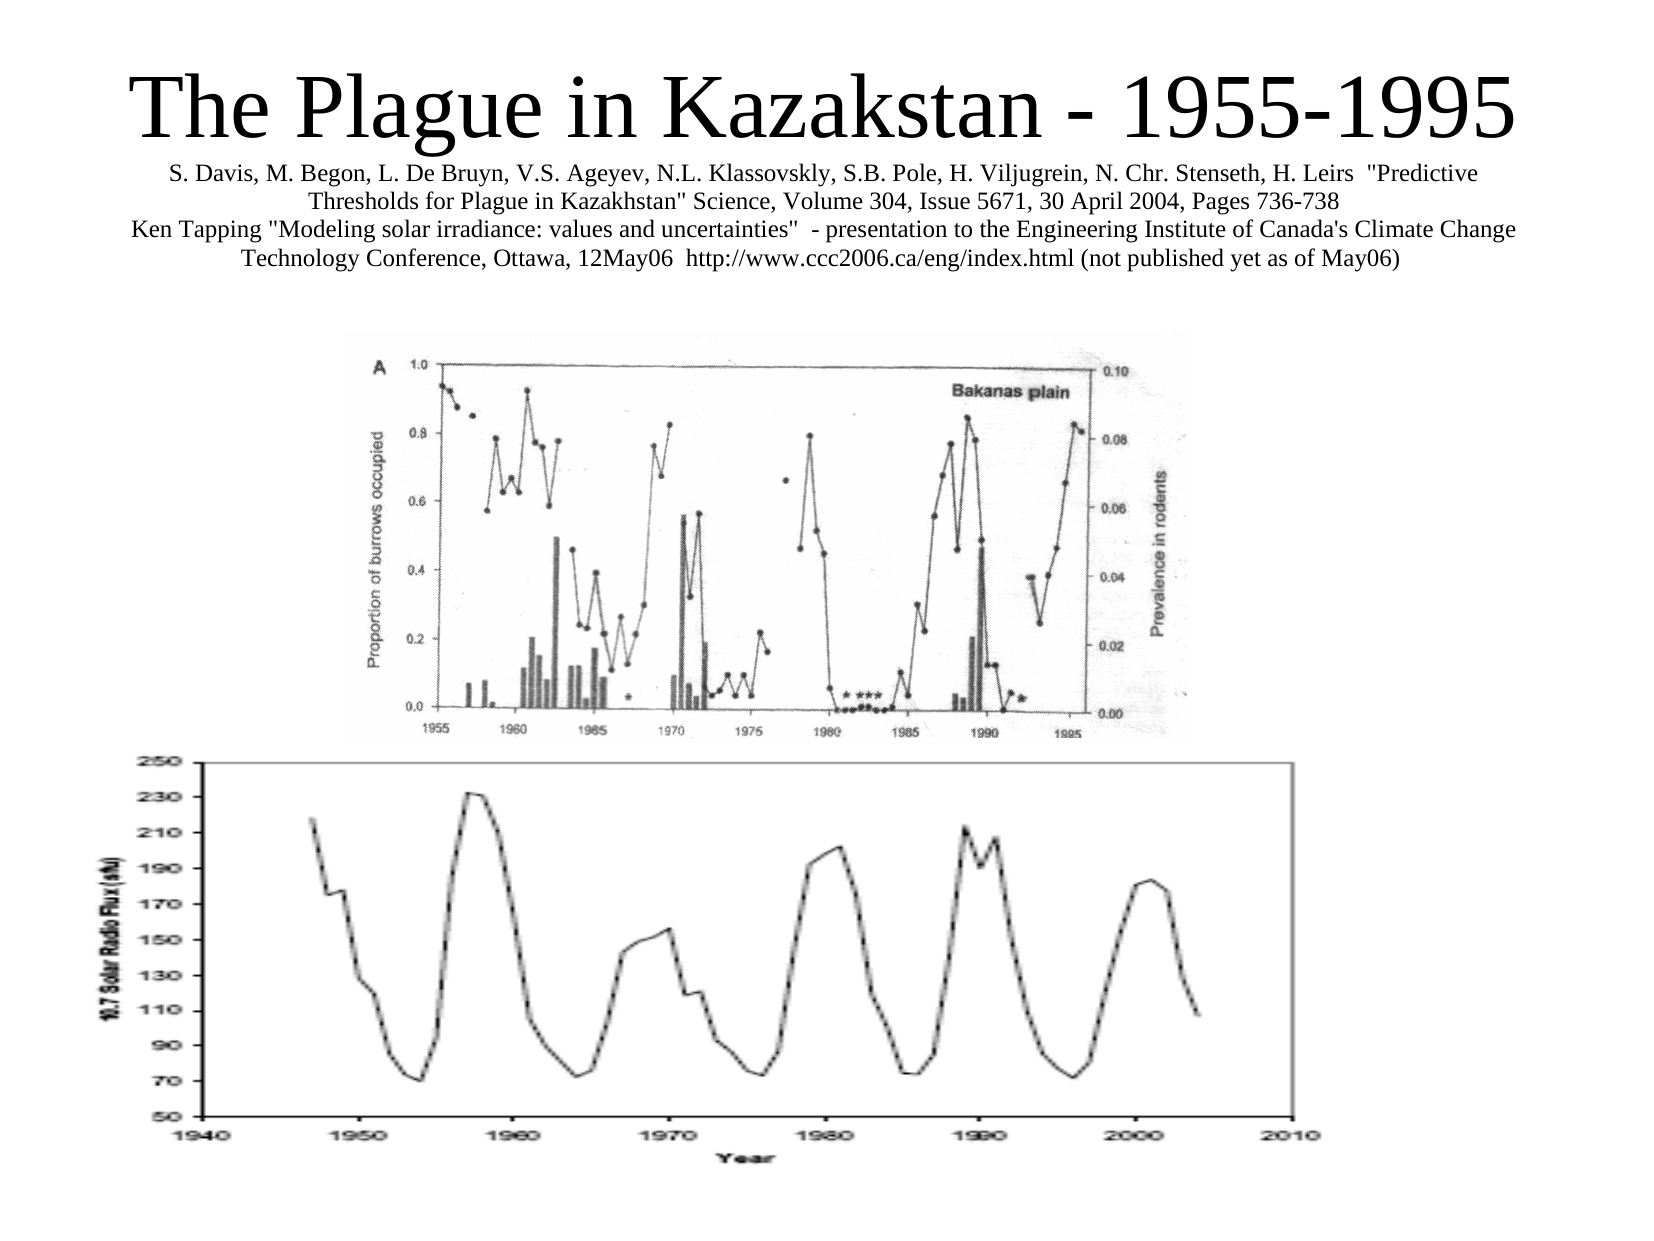

# The Plague in Kazakstan - 1955-1995 S. Davis, M. Begon, L. De Bruyn, V.S. Ageyev, N.L. Klassovskly, S.B. Pole, H. Viljugrein, N. Chr. Stenseth, H. Leirs "Predictive Thresholds for Plague in Kazakhstan" Science, Volume 304, Issue 5671, 30 April 2004, Pages 736-738 Ken Tapping "Modeling solar irradiance: values and uncertainties" - presentation to the Engineering Institute of Canada's Climate Change Technology Conference, Ottawa, 12May06 http://www.ccc2006.ca/eng/index.html (not published yet as of May06)